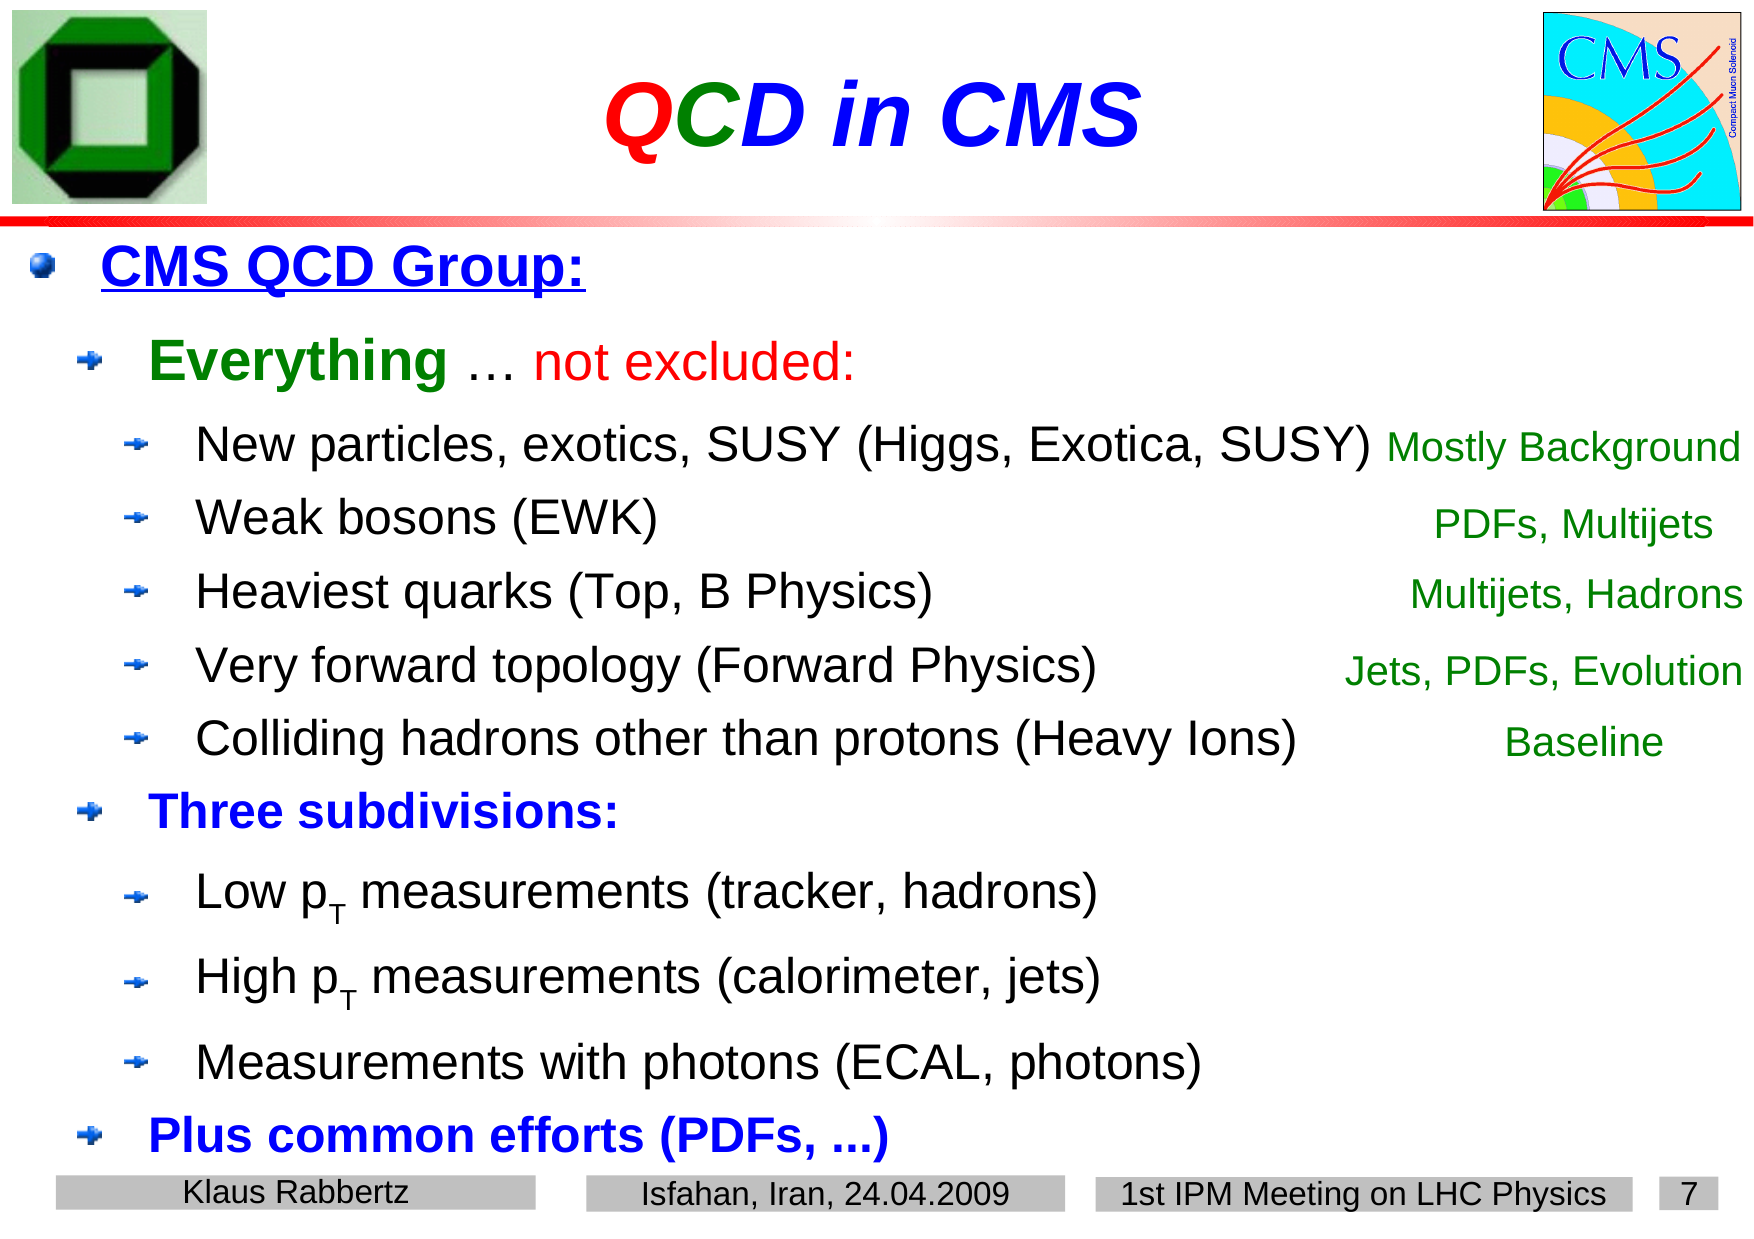

# QCD in CMS
CMS QCD Group:
Everything … not excluded:
New particles, exotics, SUSY (Higgs, Exotica, SUSY)
Weak bosons (EWK)
Heaviest quarks (Top, B Physics)
Very forward topology (Forward Physics)
Colliding hadrons other than protons (Heavy Ions)
Three subdivisions:
Low pT measurements (tracker, hadrons)
High pT measurements (calorimeter, jets)
Measurements with photons (ECAL, photons)
Plus common efforts (PDFs, ...)
Mostly Background
PDFs, Multijets
Multijets, Hadrons
Jets, PDFs, Evolution
Baseline